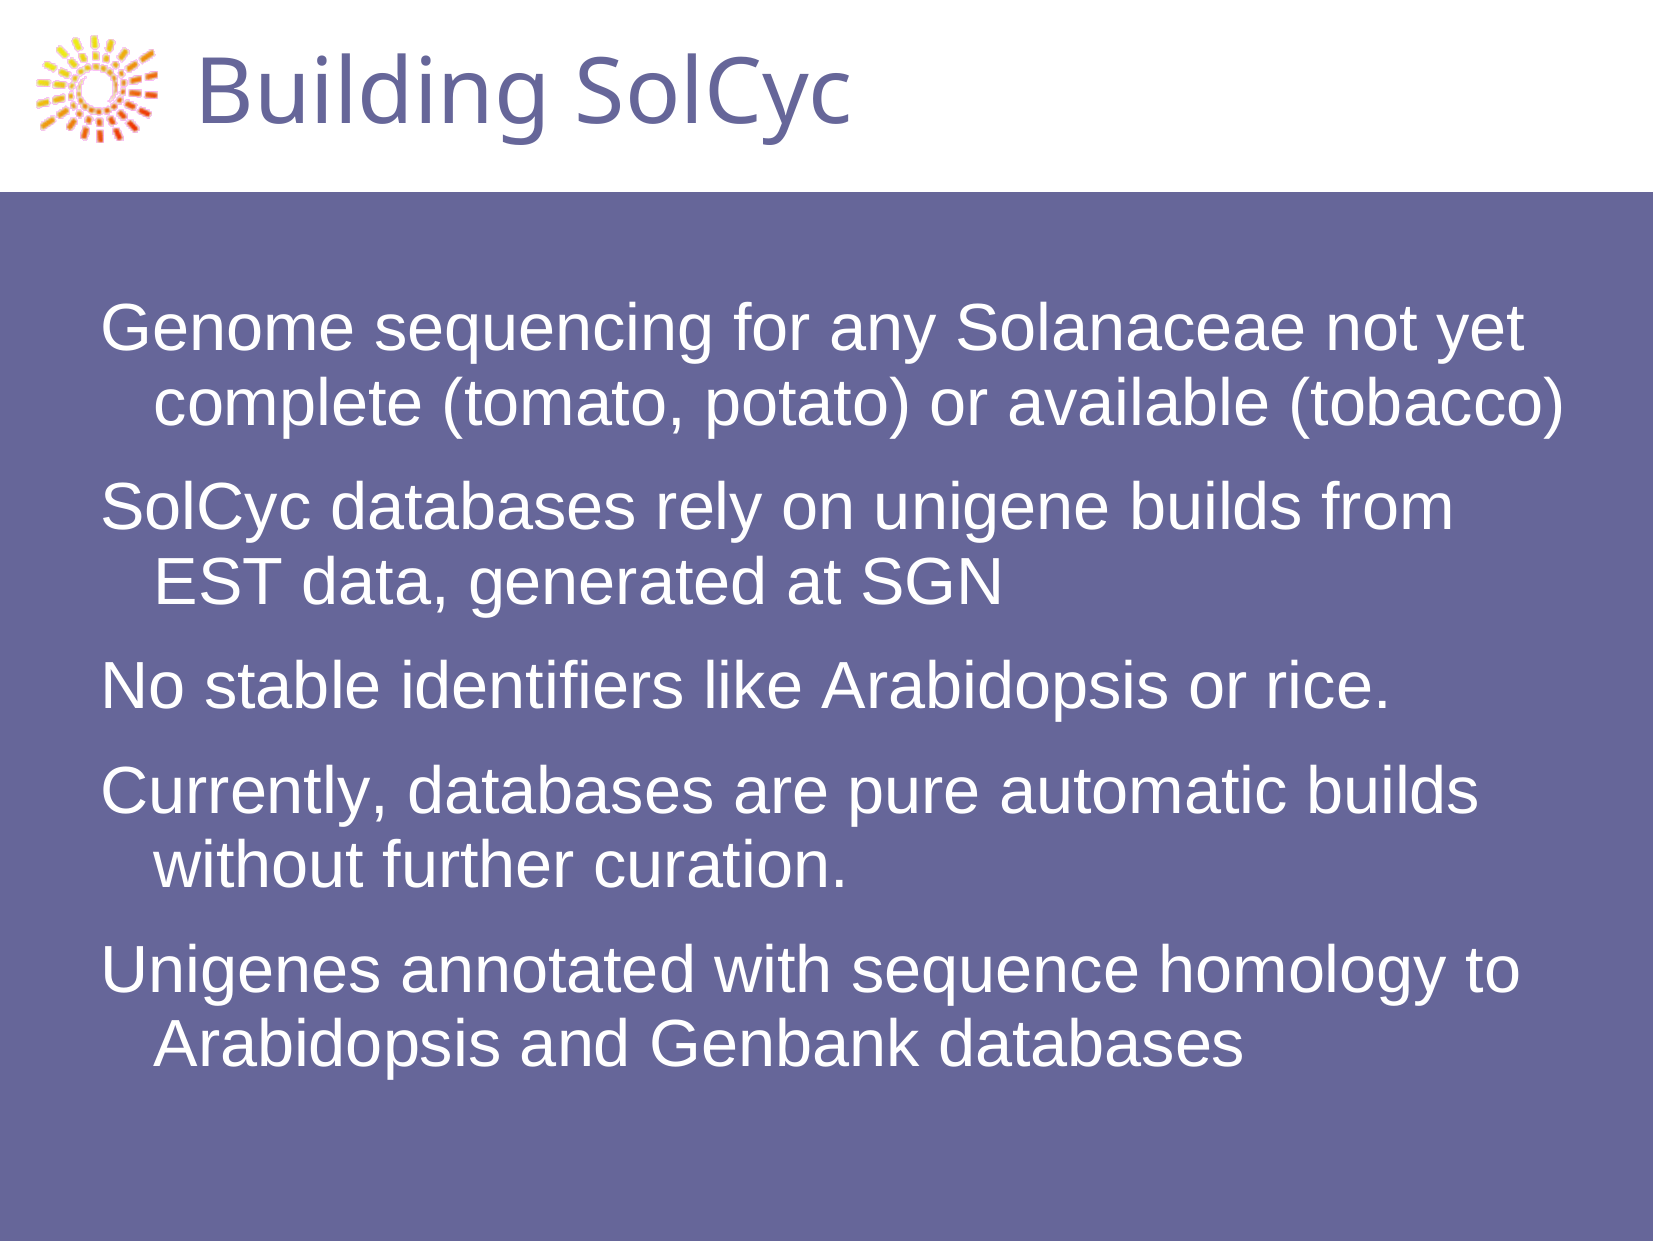

# Building SolCyc
Genome sequencing for any Solanaceae not yet complete (tomato, potato) or available (tobacco)
SolCyc databases rely on unigene builds from EST data, generated at SGN
No stable identifiers like Arabidopsis or rice.
Currently, databases are pure automatic builds without further curation.
Unigenes annotated with sequence homology to Arabidopsis and Genbank databases